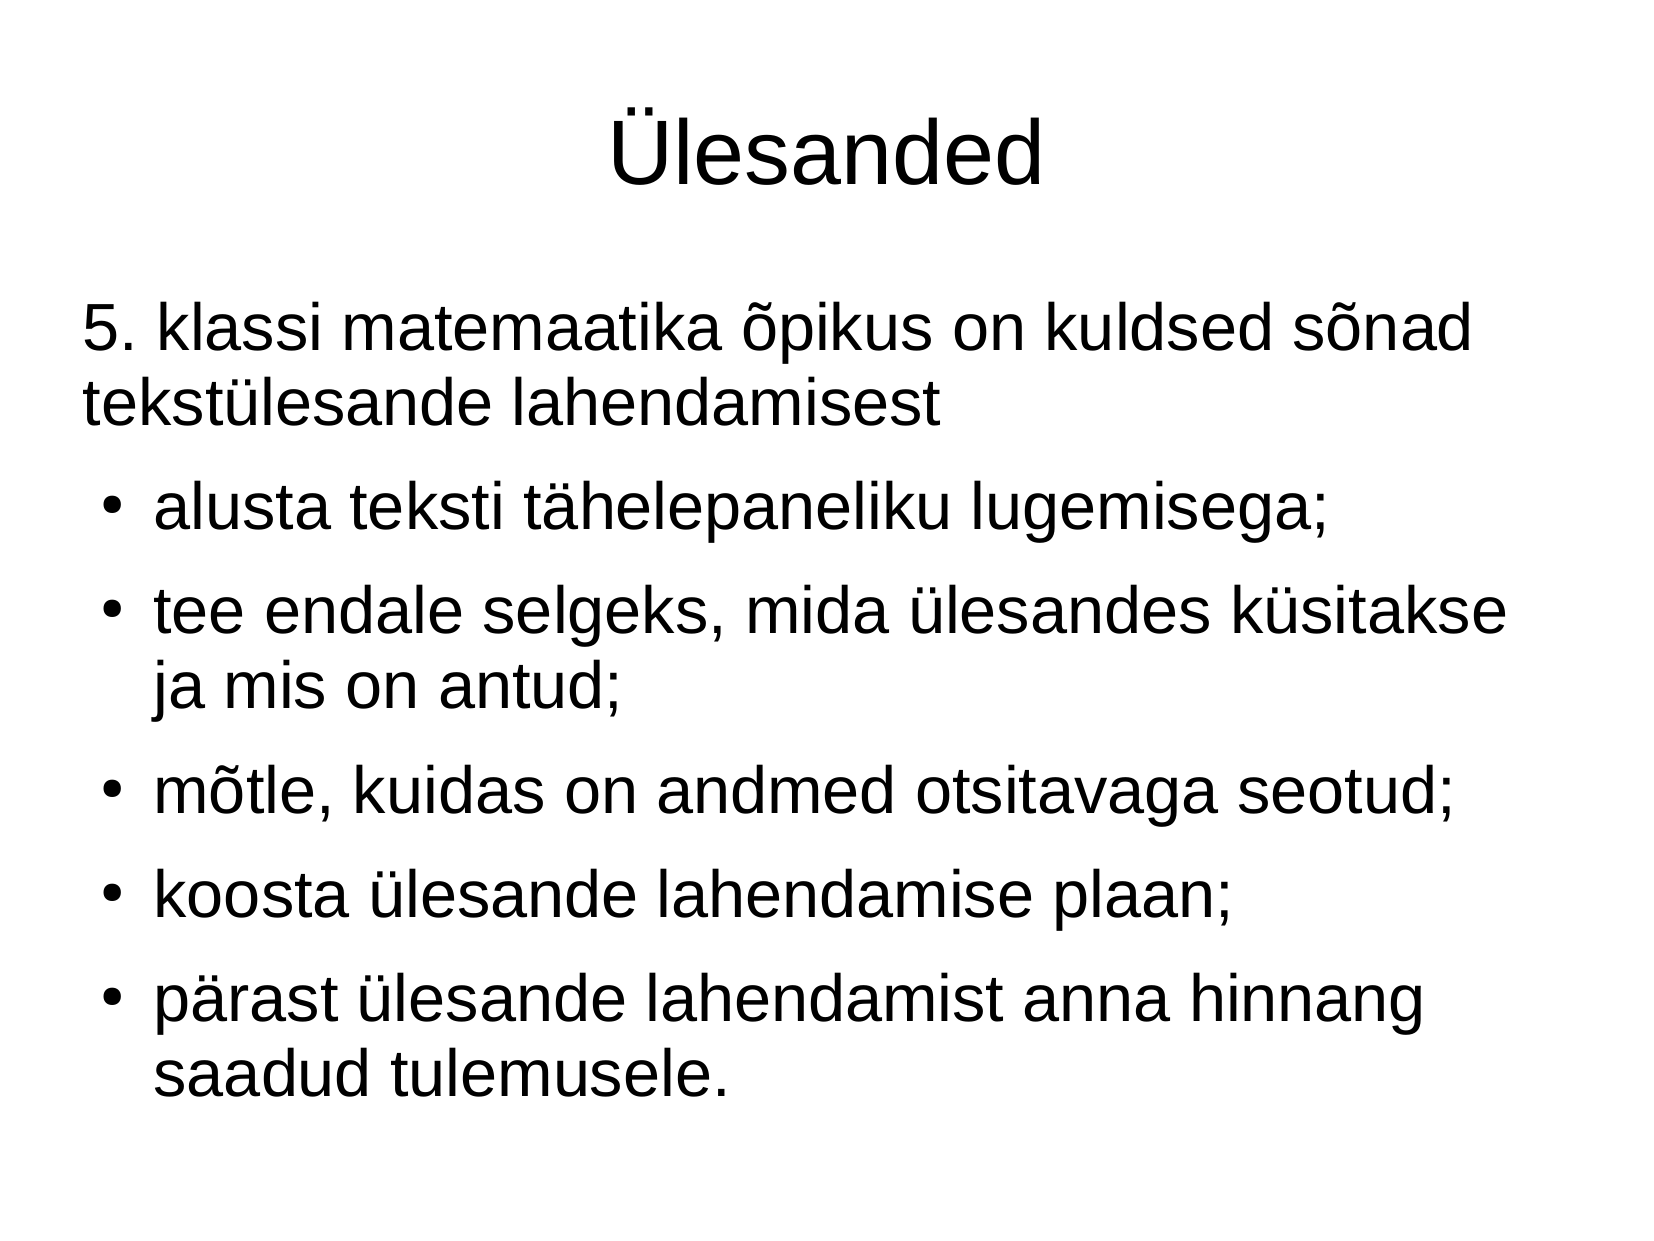

# Ülesanded
5. klassi matemaatika õpikus on kuldsed sõnad tekstülesande lahendamisest
alusta teksti tähelepaneliku lugemisega;
tee endale selgeks, mida ülesandes küsitakse ja mis on antud;
mõtle, kuidas on andmed otsitavaga seotud;
koosta ülesande lahendamise plaan;
pärast ülesande lahendamist anna hinnang saadud tulemusele.